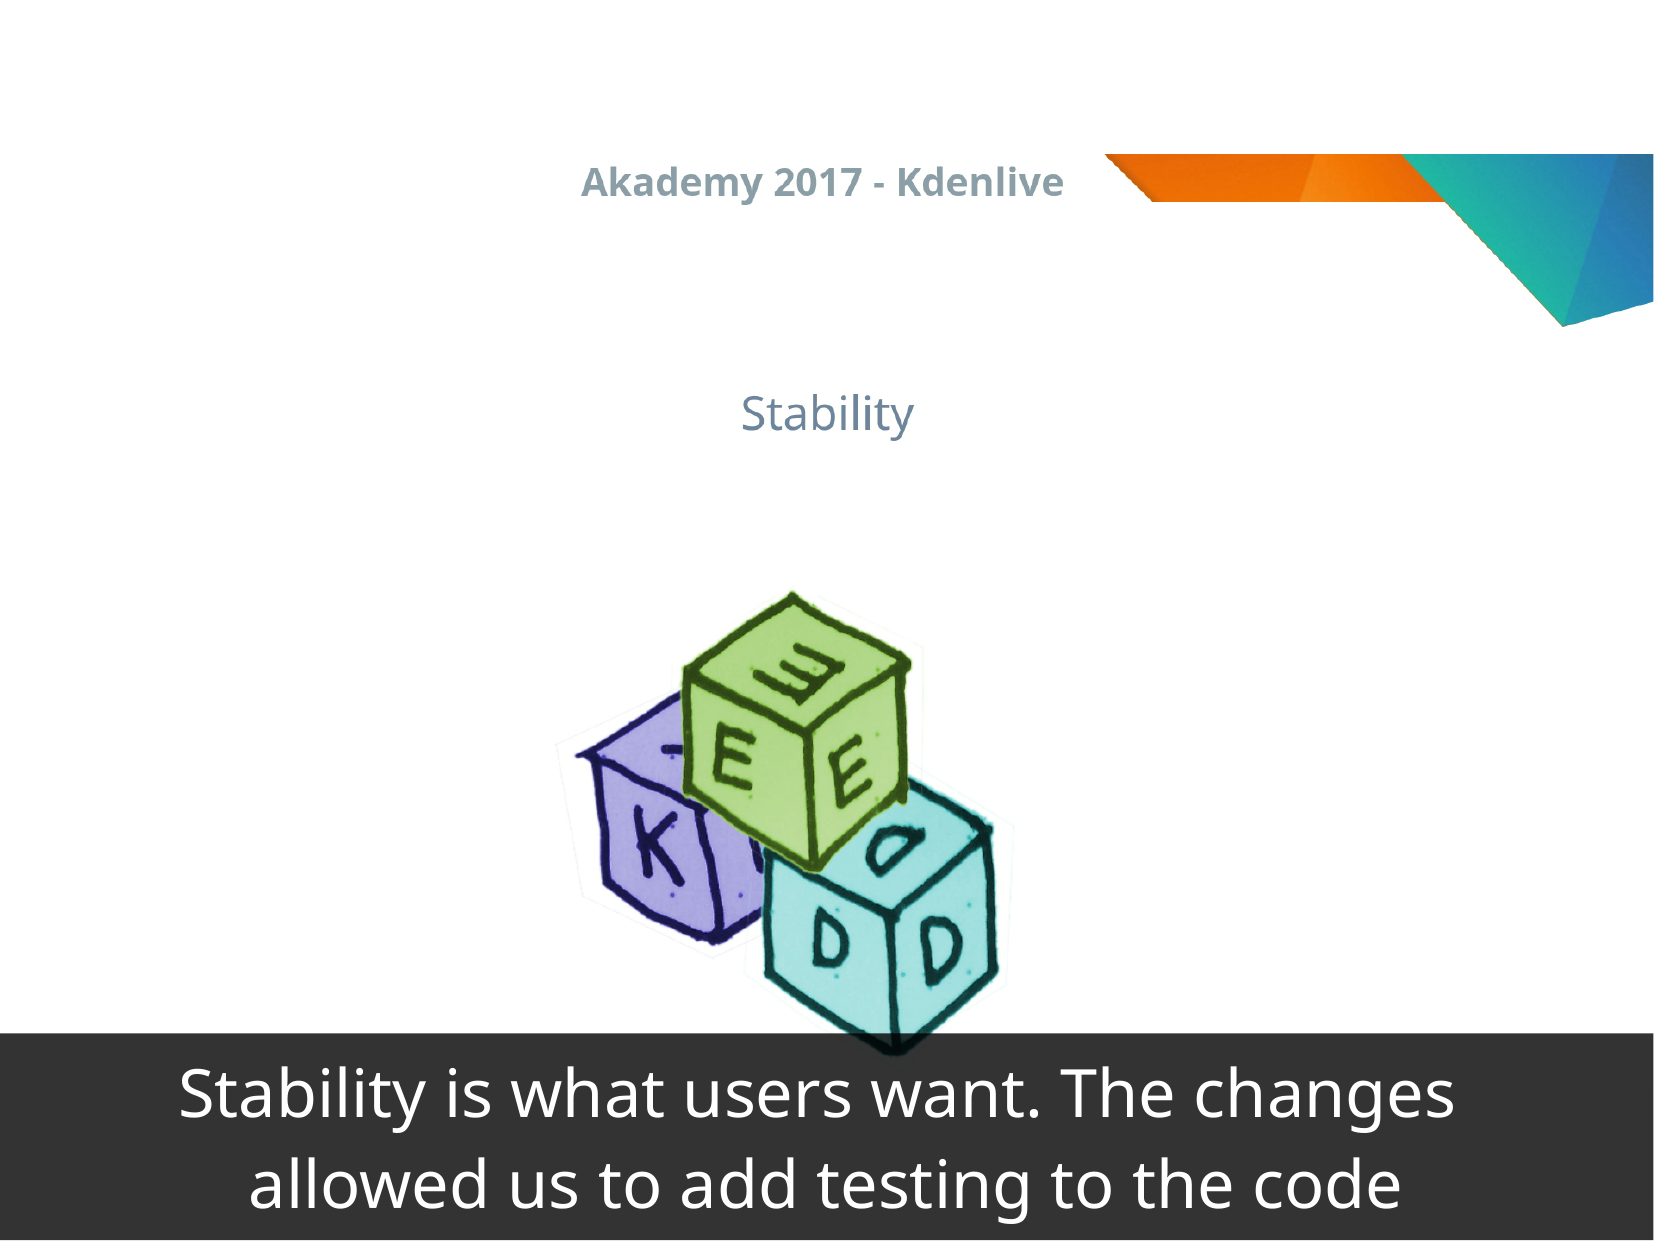

# Stability is what users want. The changes allowed us to add testing to the code